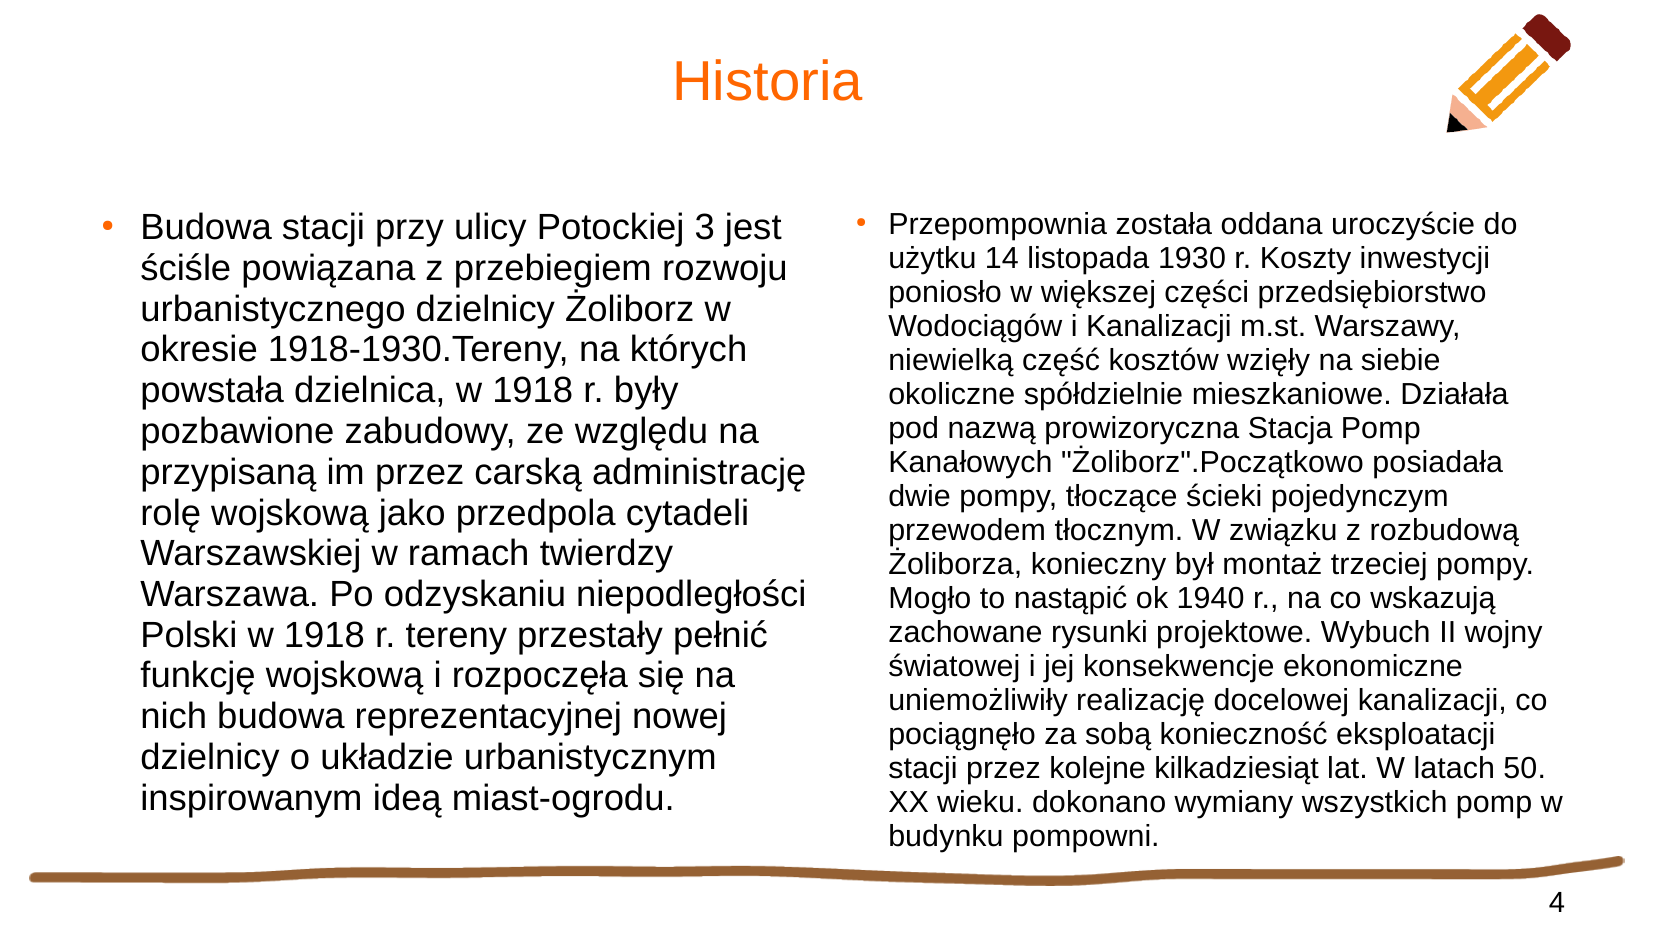

# Historia
Budowa stacji przy ulicy Potockiej 3 jest ściśle powiązana z przebiegiem rozwoju urbanistycznego dzielnicy Żoliborz w okresie 1918-1930.Tereny, na których powstała dzielnica, w 1918 r. były pozbawione zabudowy, ze względu na przypisaną im przez carską administrację rolę wojskową jako przedpola cytadeli Warszawskiej w ramach twierdzy Warszawa. Po odzyskaniu niepodległości Polski w 1918 r. tereny przestały pełnić funkcję wojskową i rozpoczęła się na nich budowa reprezentacyjnej nowej dzielnicy o układzie urbanistycznym inspirowanym ideą miast-ogrodu.
Przepompownia została oddana uroczyście do użytku 14 listopada 1930 r. Koszty inwestycji poniosło w większej części przedsiębiorstwo Wodociągów i Kanalizacji m.st. Warszawy, niewielką część kosztów wzięły na siebie okoliczne spółdzielnie mieszkaniowe. Działała pod nazwą prowizoryczna Stacja Pomp Kanałowych "Żoliborz".Początkowo posiadała dwie pompy, tłoczące ścieki pojedynczym przewodem tłocznym. W związku z rozbudową Żoliborza, konieczny był montaż trzeciej pompy. Mogło to nastąpić ok 1940 r., na co wskazują zachowane rysunki projektowe. Wybuch II wojny światowej i jej konsekwencje ekonomiczne uniemożliwiły realizację docelowej kanalizacji, co pociągnęło za sobą konieczność eksploatacji stacji przez kolejne kilkadziesiąt lat. W latach 50. XX wieku. dokonano wymiany wszystkich pomp w budynku pompowni.
4